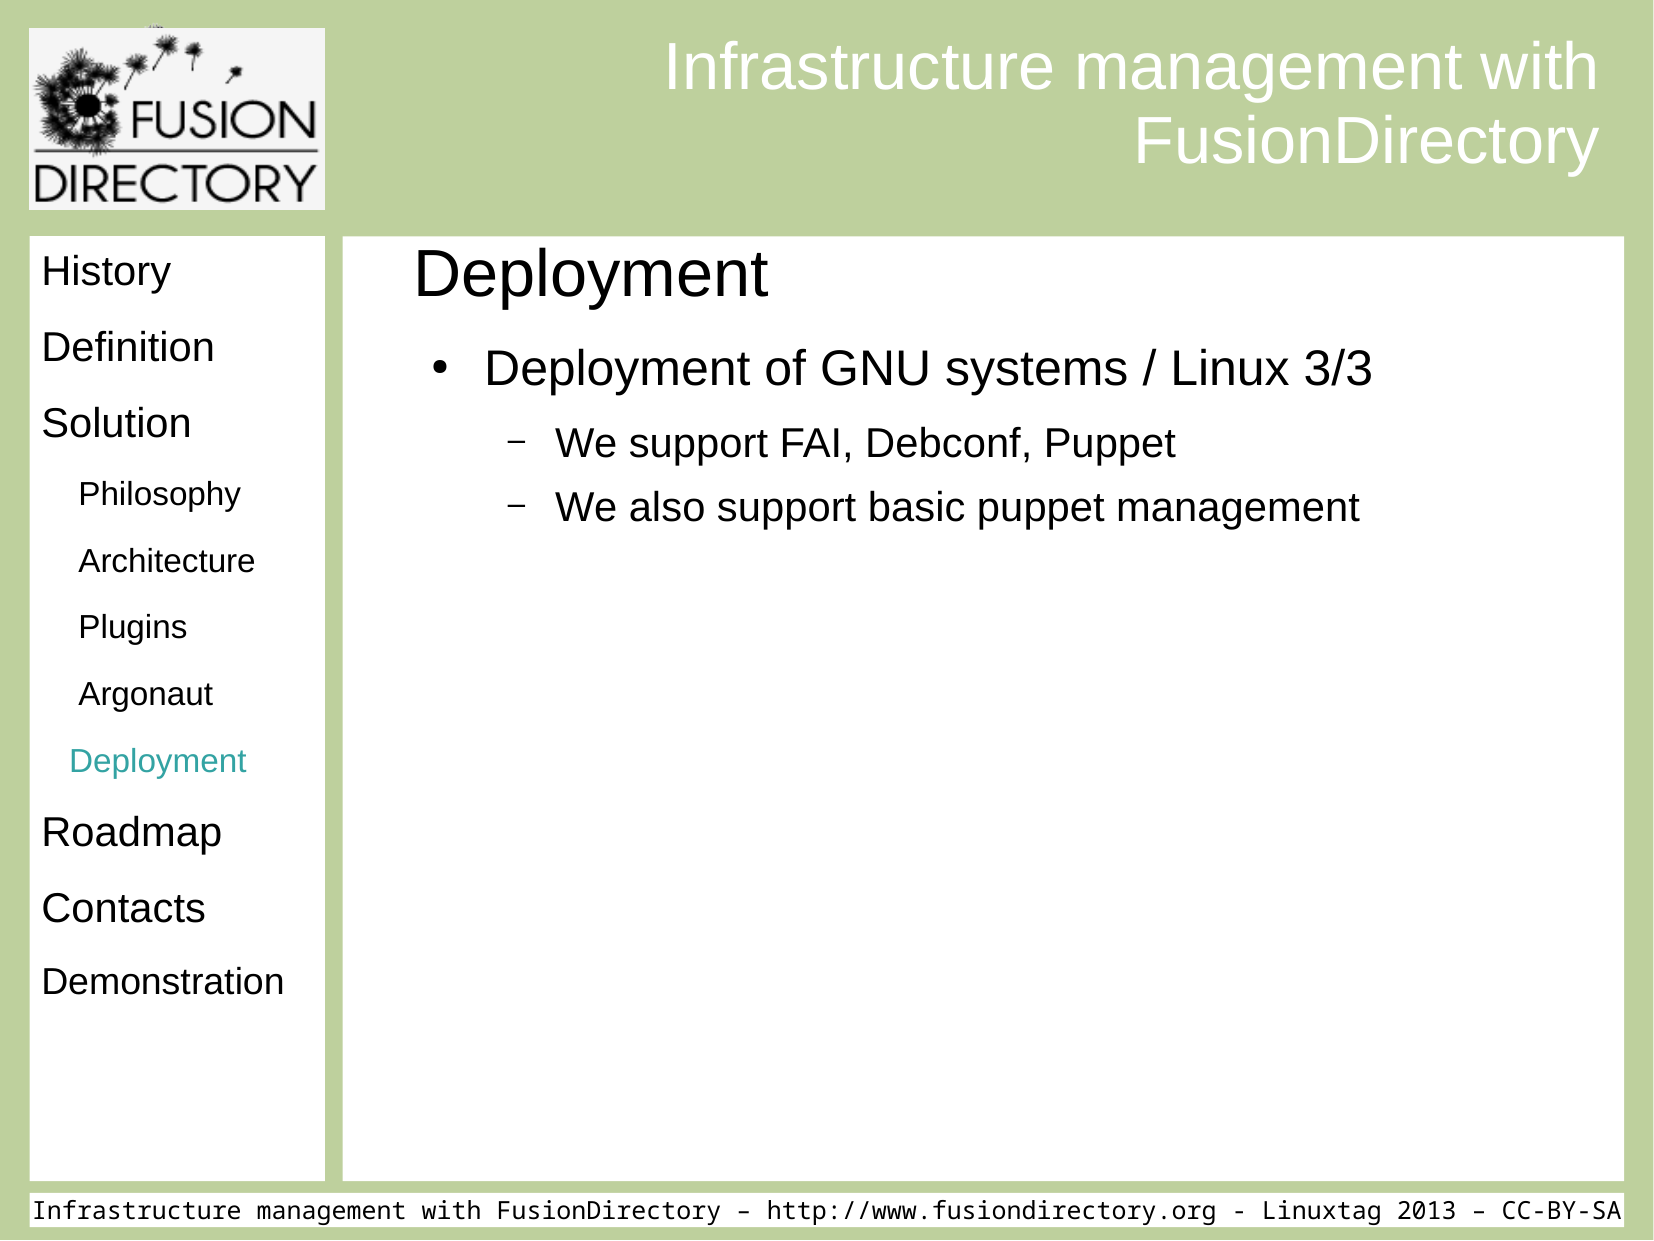

# Infrastructure management with FusionDirectory
History
Definition
Solution
 Philosophy
 Architecture
 Plugins
 Argonaut
 Deployment
Roadmap
Contacts
Demonstration
Deployment
Deployment of GNU systems / Linux 3/3
We support FAI, Debconf, Puppet
We also support basic puppet management